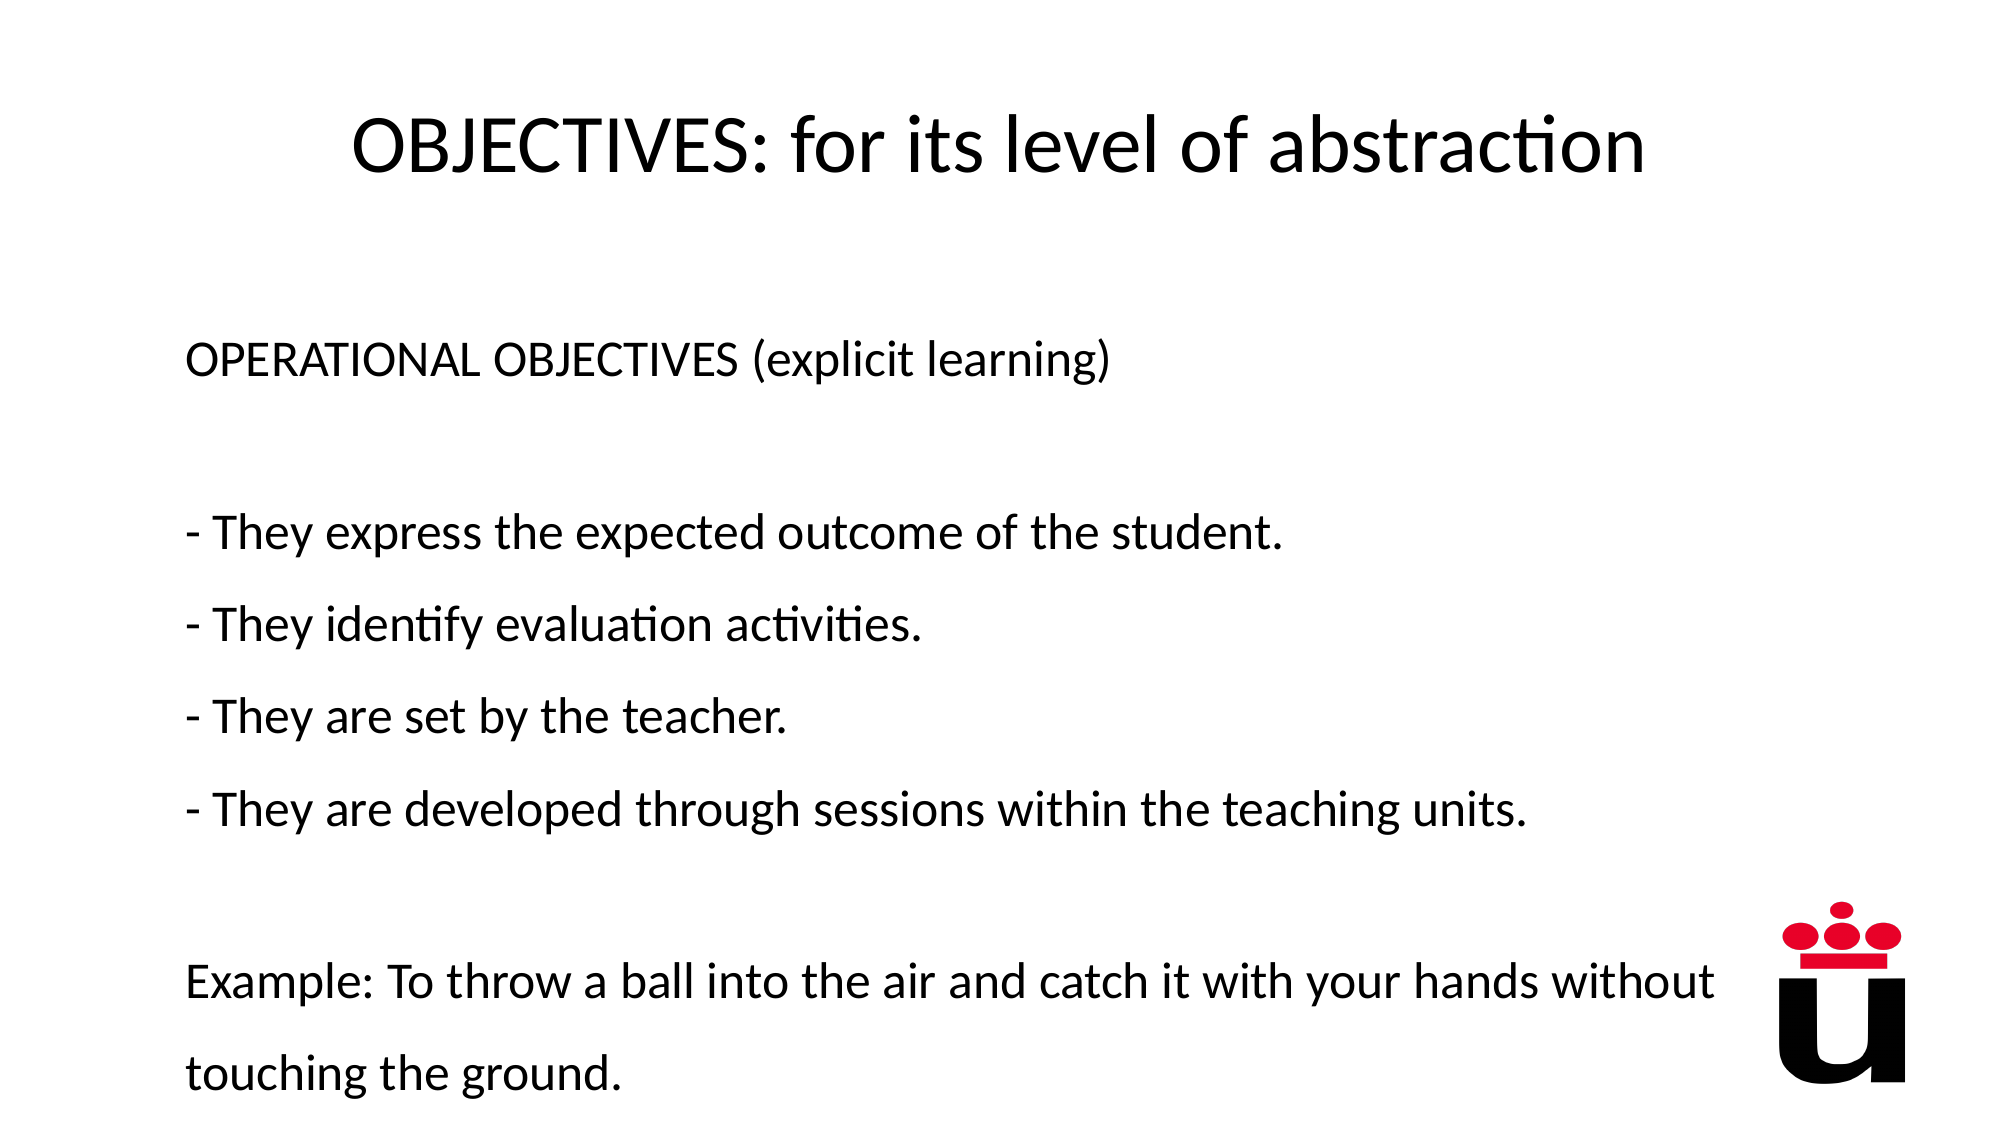

OBJECTIVES: for its level of abstraction
OPERATIONAL OBJECTIVES (explicit learning)
- They express the expected outcome of the student.
- They identify evaluation activities.
- They are set by the teacher.
- They are developed through sessions within the teaching units.
Example: To throw a ball into the air and catch it with your hands without touching the ground.